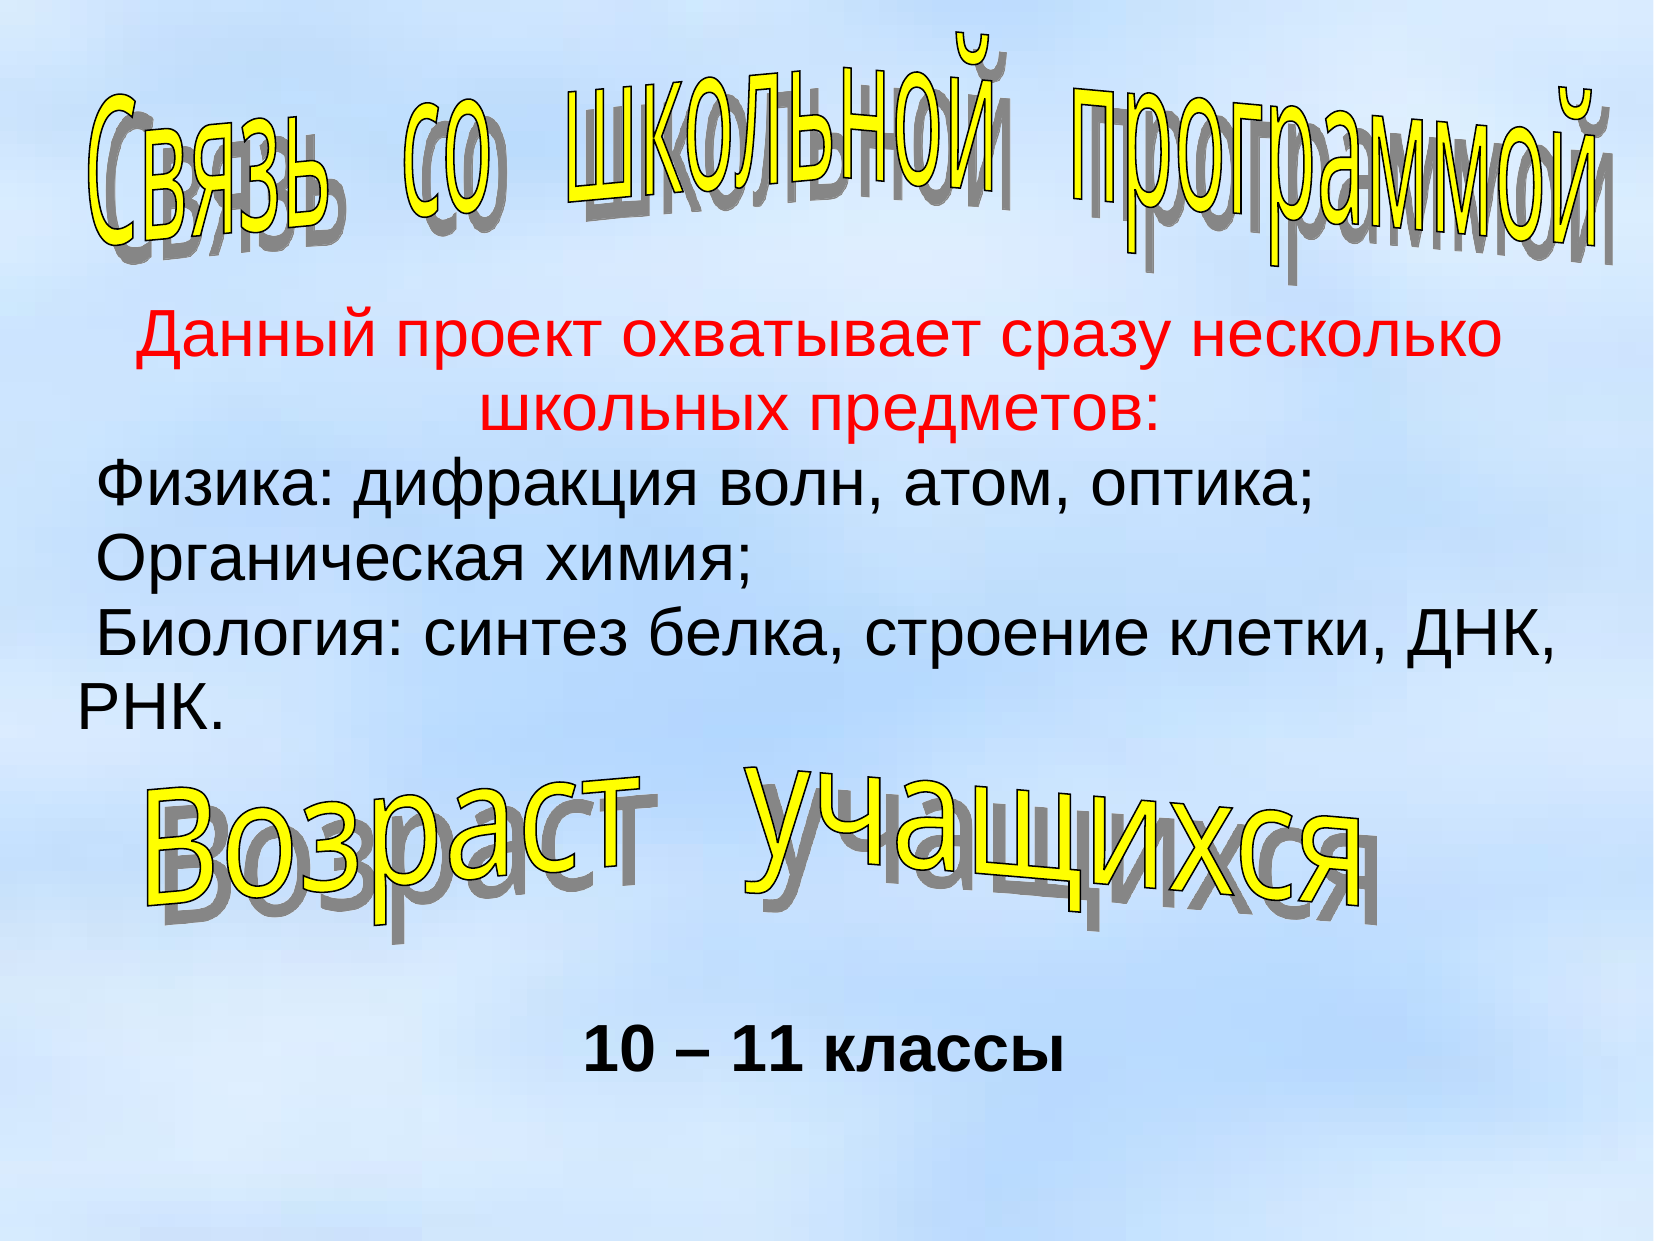

Связь со школьной программой
#
Данный проект охватывает сразу несколько школьных предметов:
 Физика: дифракция волн, атом, оптика;
 Органическая химия;
 Биология: синтез белка, строение клетки, ДНК, РНК.
Возраст учащихся
10 – 11 классы